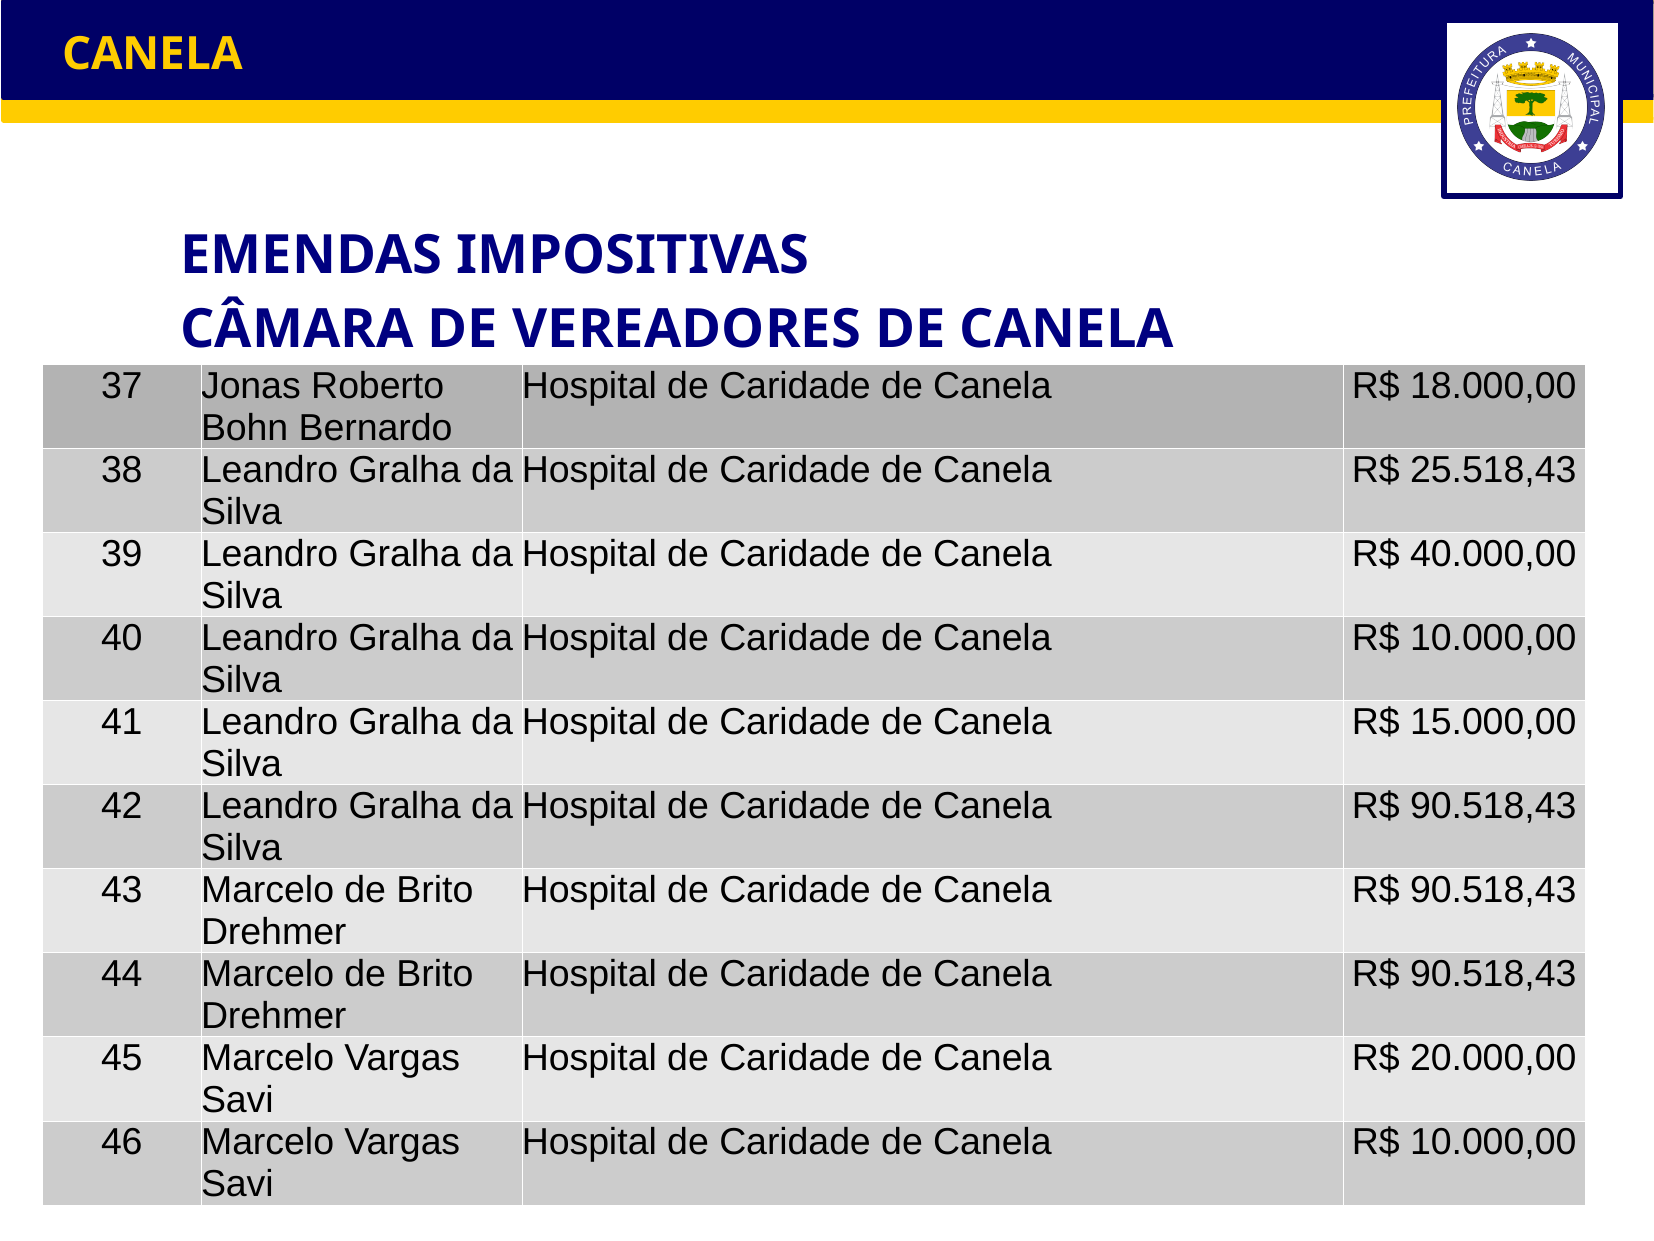

CANELA
CANELA
EMENDAS IMPOSITIVAS
CÂMARA DE VEREADORES DE CANELA
| 37 | Jonas Roberto Bohn Bernardo | Hospital de Caridade de Canela | R$ 18.000,00 |
| --- | --- | --- | --- |
| 38 | Leandro Gralha da Silva | Hospital de Caridade de Canela | R$ 25.518,43 |
| 39 | Leandro Gralha da Silva | Hospital de Caridade de Canela | R$ 40.000,00 |
| 40 | Leandro Gralha da Silva | Hospital de Caridade de Canela | R$ 10.000,00 |
| 41 | Leandro Gralha da Silva | Hospital de Caridade de Canela | R$ 15.000,00 |
| 42 | Leandro Gralha da Silva | Hospital de Caridade de Canela | R$ 90.518,43 |
| 43 | Marcelo de Brito Drehmer | Hospital de Caridade de Canela | R$ 90.518,43 |
| 44 | Marcelo de Brito Drehmer | Hospital de Caridade de Canela | R$ 90.518,43 |
| 45 | Marcelo Vargas Savi | Hospital de Caridade de Canela | R$ 20.000,00 |
| 46 | Marcelo Vargas Savi | Hospital de Caridade de Canela | R$ 10.000,00 |